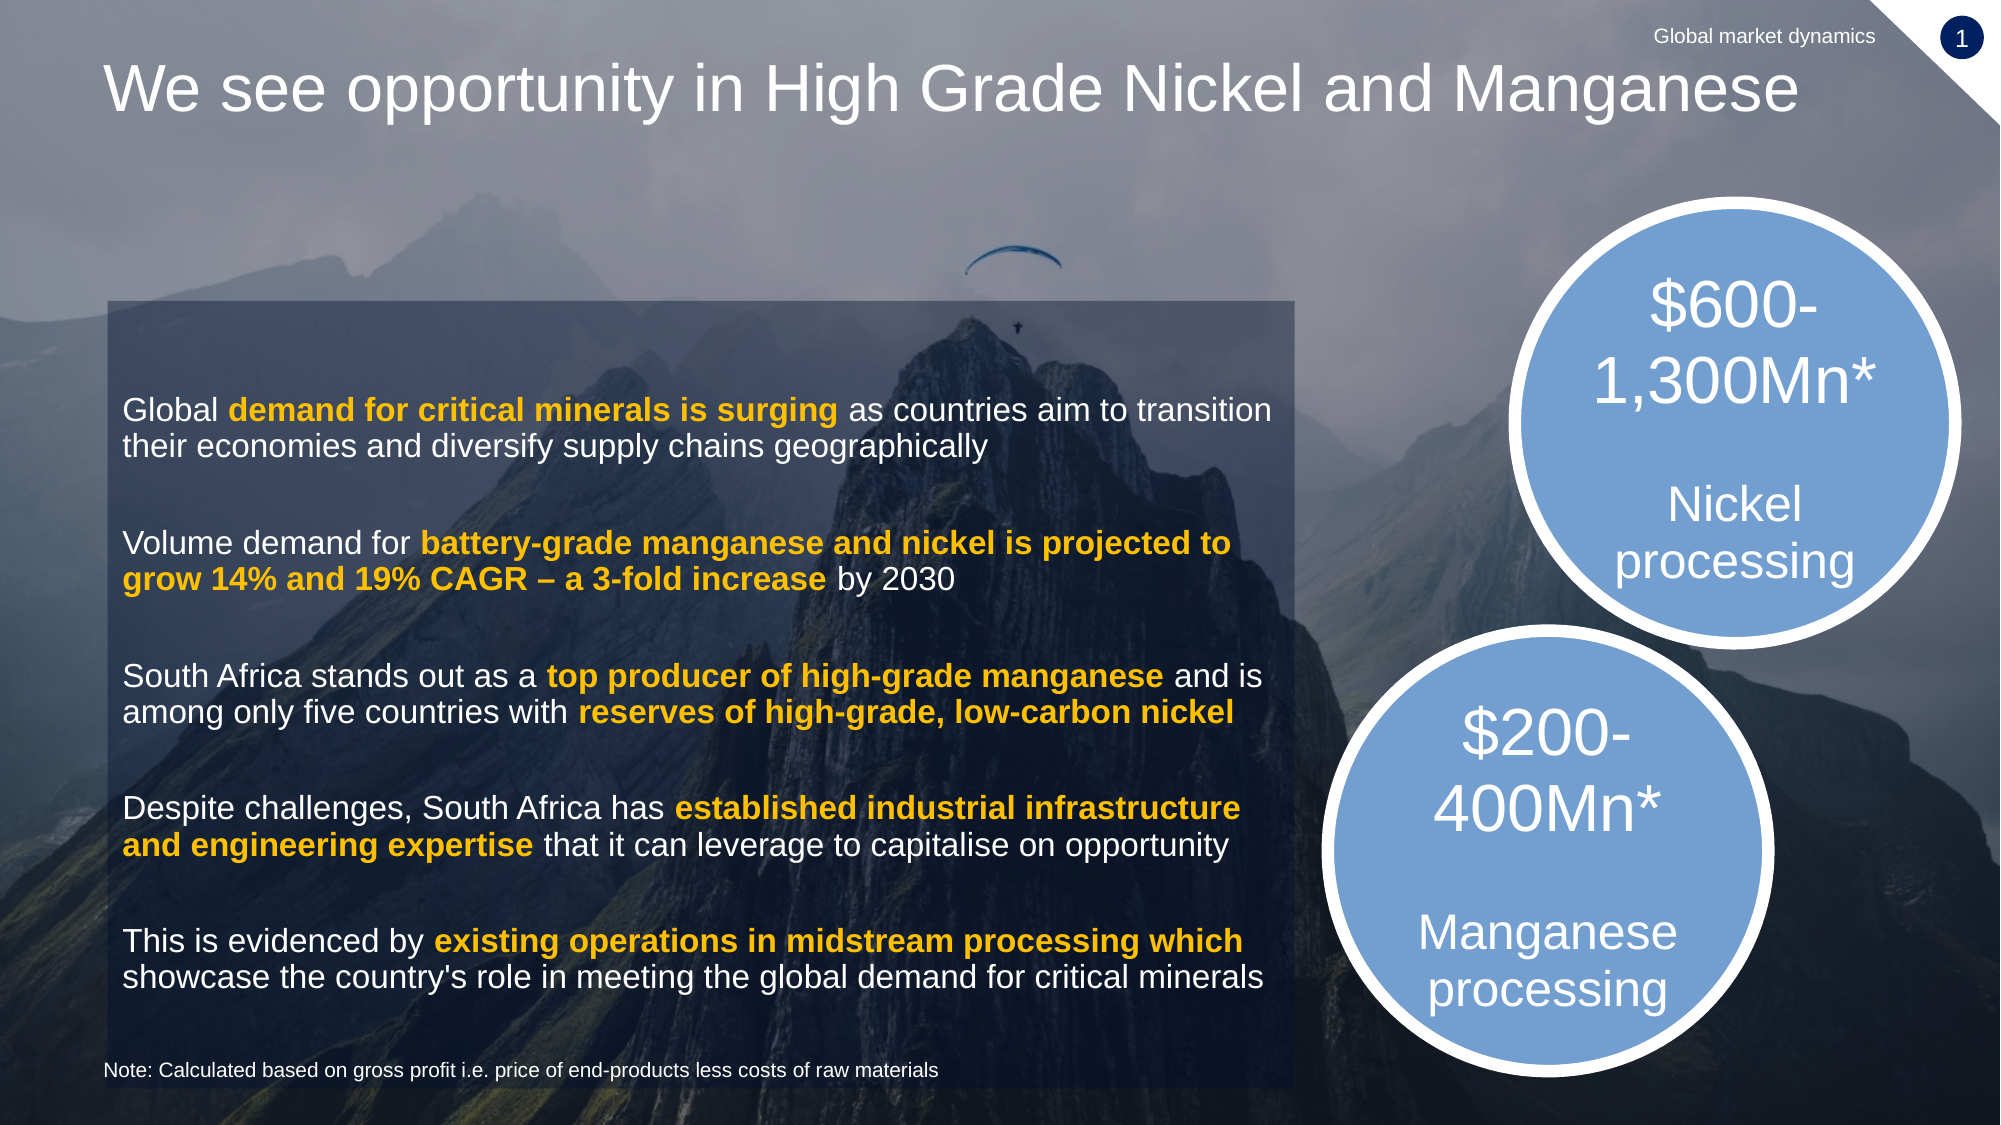

Global market dynamics
1
# We see opportunity in High Grade Nickel and Manganese
$600-1,300Mn*
Nickel processing
Global demand for critical minerals is surging as countries aim to transition their economies and diversify supply chains geographically
Volume demand for battery-grade manganese and nickel is projected to grow 14% and 19% CAGR – a 3-fold increase by 2030
South Africa stands out as a top producer of high-grade manganese and is among only five countries with reserves of high-grade, low-carbon nickel
Despite challenges, South Africa has established industrial infrastructure and engineering expertise that it can leverage to capitalise on opportunity
This is evidenced by existing operations in midstream processing which showcase the country's role in meeting the global demand for critical minerals
$200-400Mn*
Manganese processing
Note: Calculated based on gross profit i.e. price of end-products less costs of raw materials